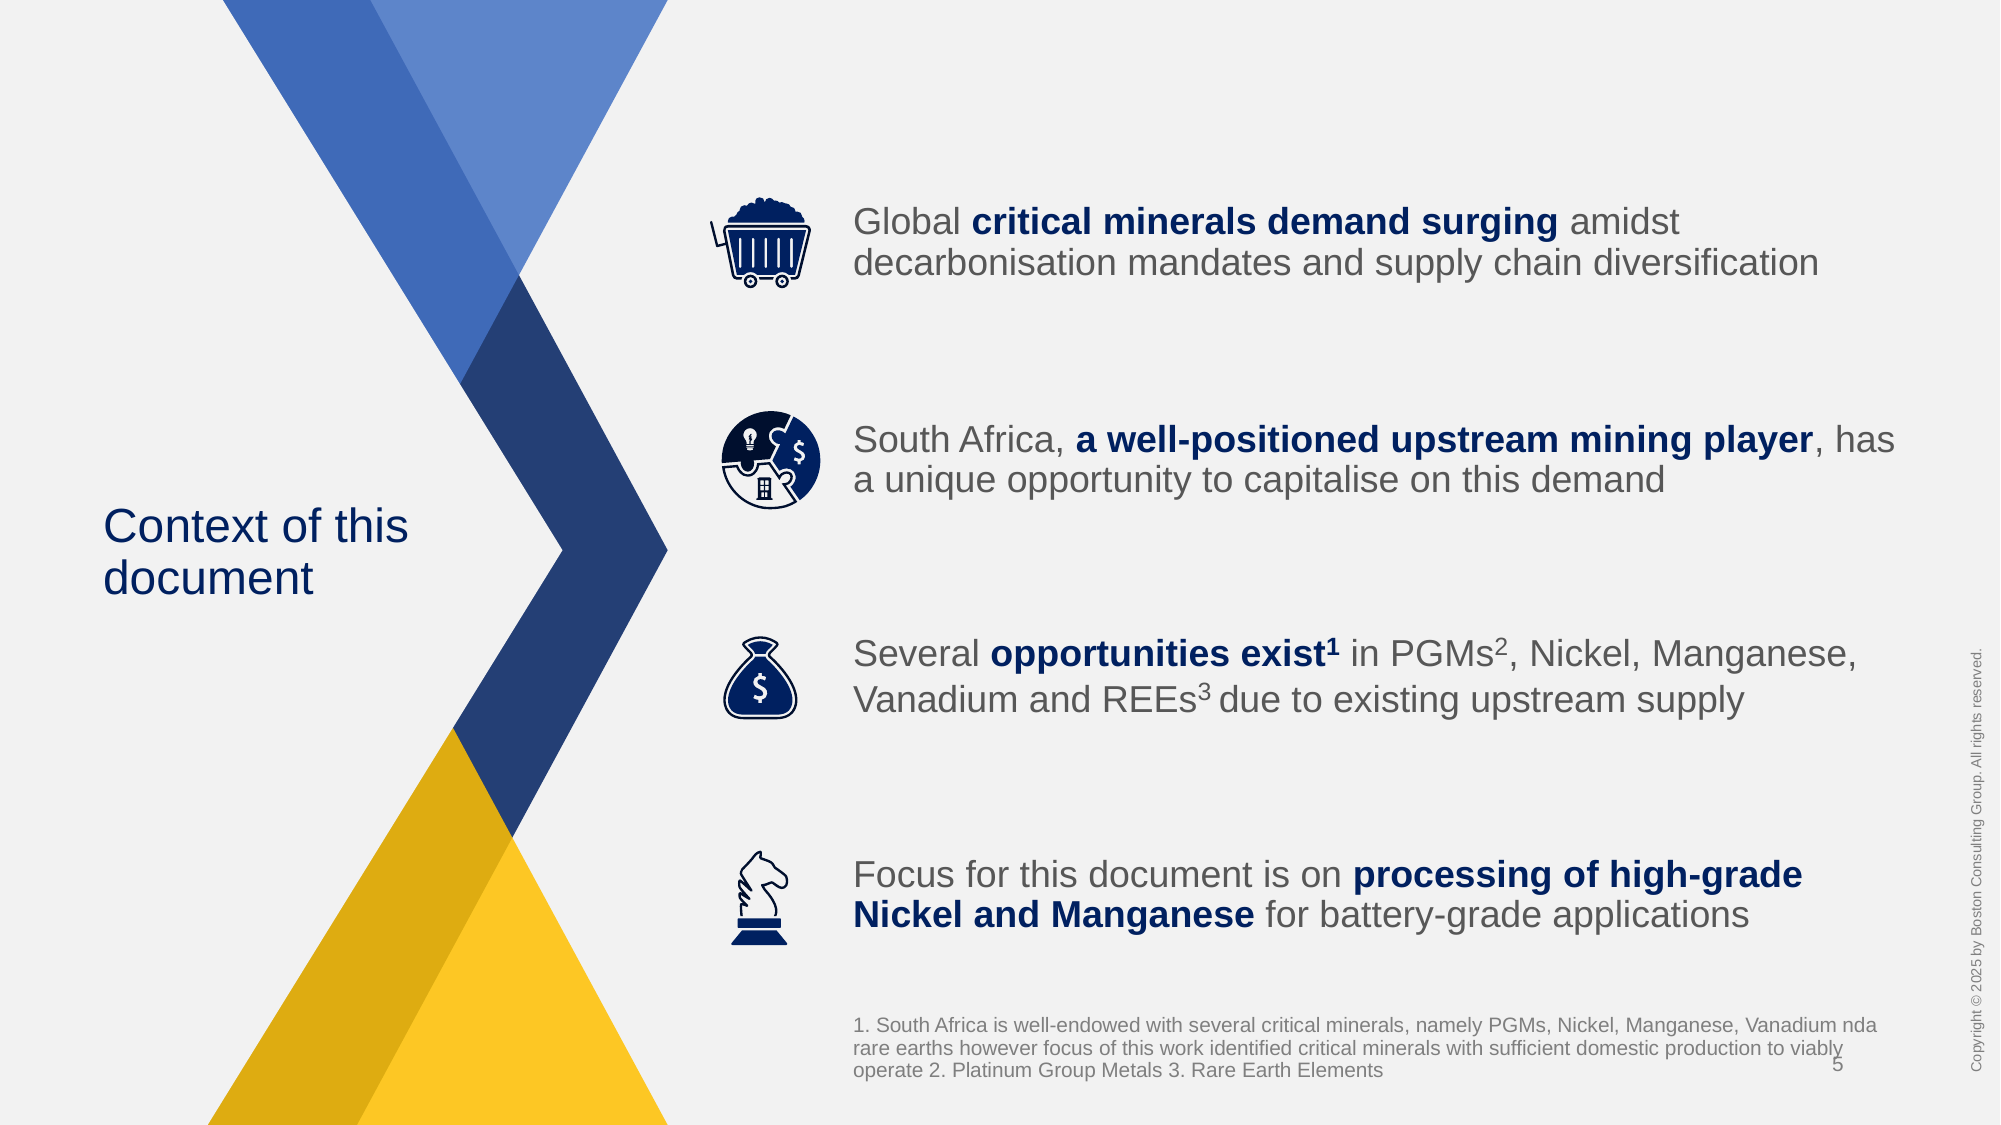

Global critical minerals demand surging amidst decarbonisation mandates and supply chain diversification
South Africa, a well-positioned upstream mining player, has a unique opportunity to capitalise on this demand
# Context of this document
Several opportunities exist1 in PGMs2, Nickel, Manganese, Vanadium and REEs3 due to existing upstream supply
Focus for this document is on processing of high-grade Nickel and Manganese for battery-grade applications
1. South Africa is well-endowed with several critical minerals, namely PGMs, Nickel, Manganese, Vanadium nda rare earths however focus of this work identified critical minerals with sufficient domestic production to viably operate 2. Platinum Group Metals 3. Rare Earth Elements